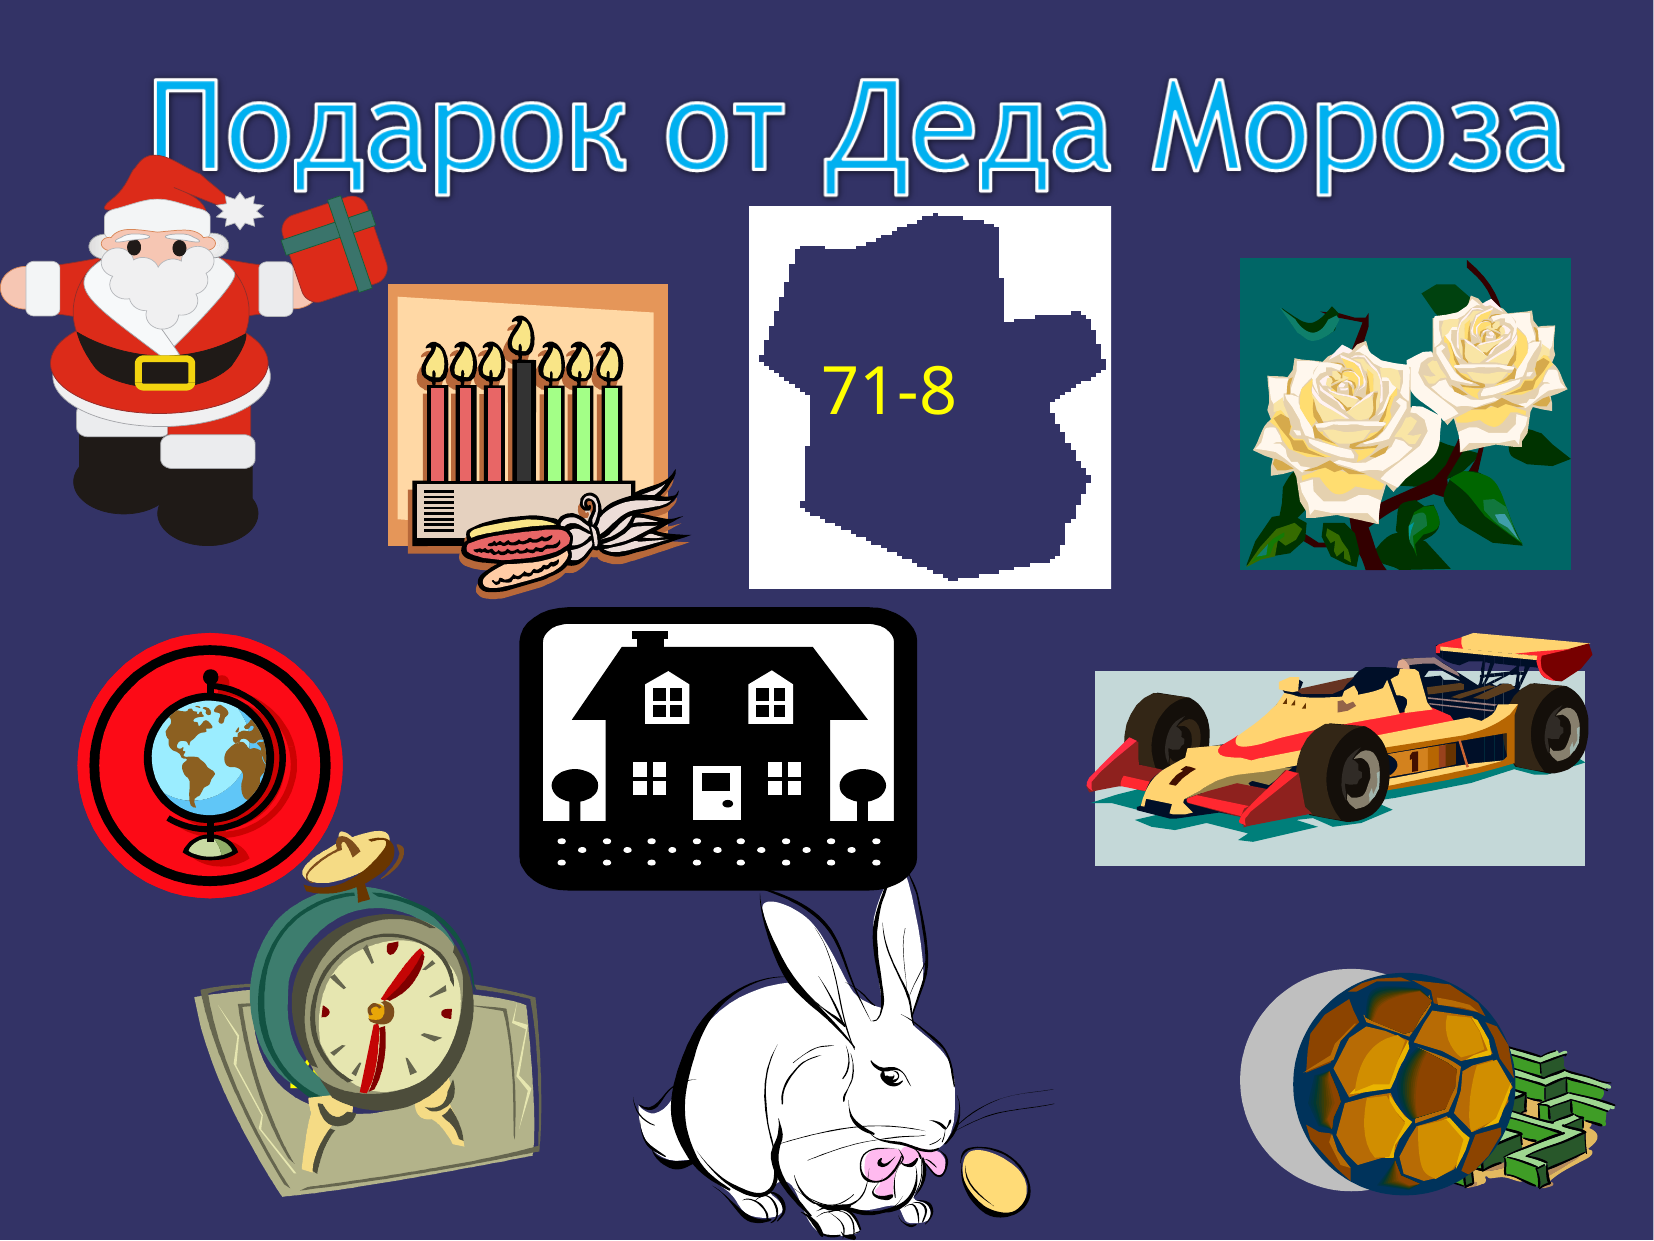

32+9
71-8
44+8
29+7
35-6
26-9
19+4
48+5
53-5